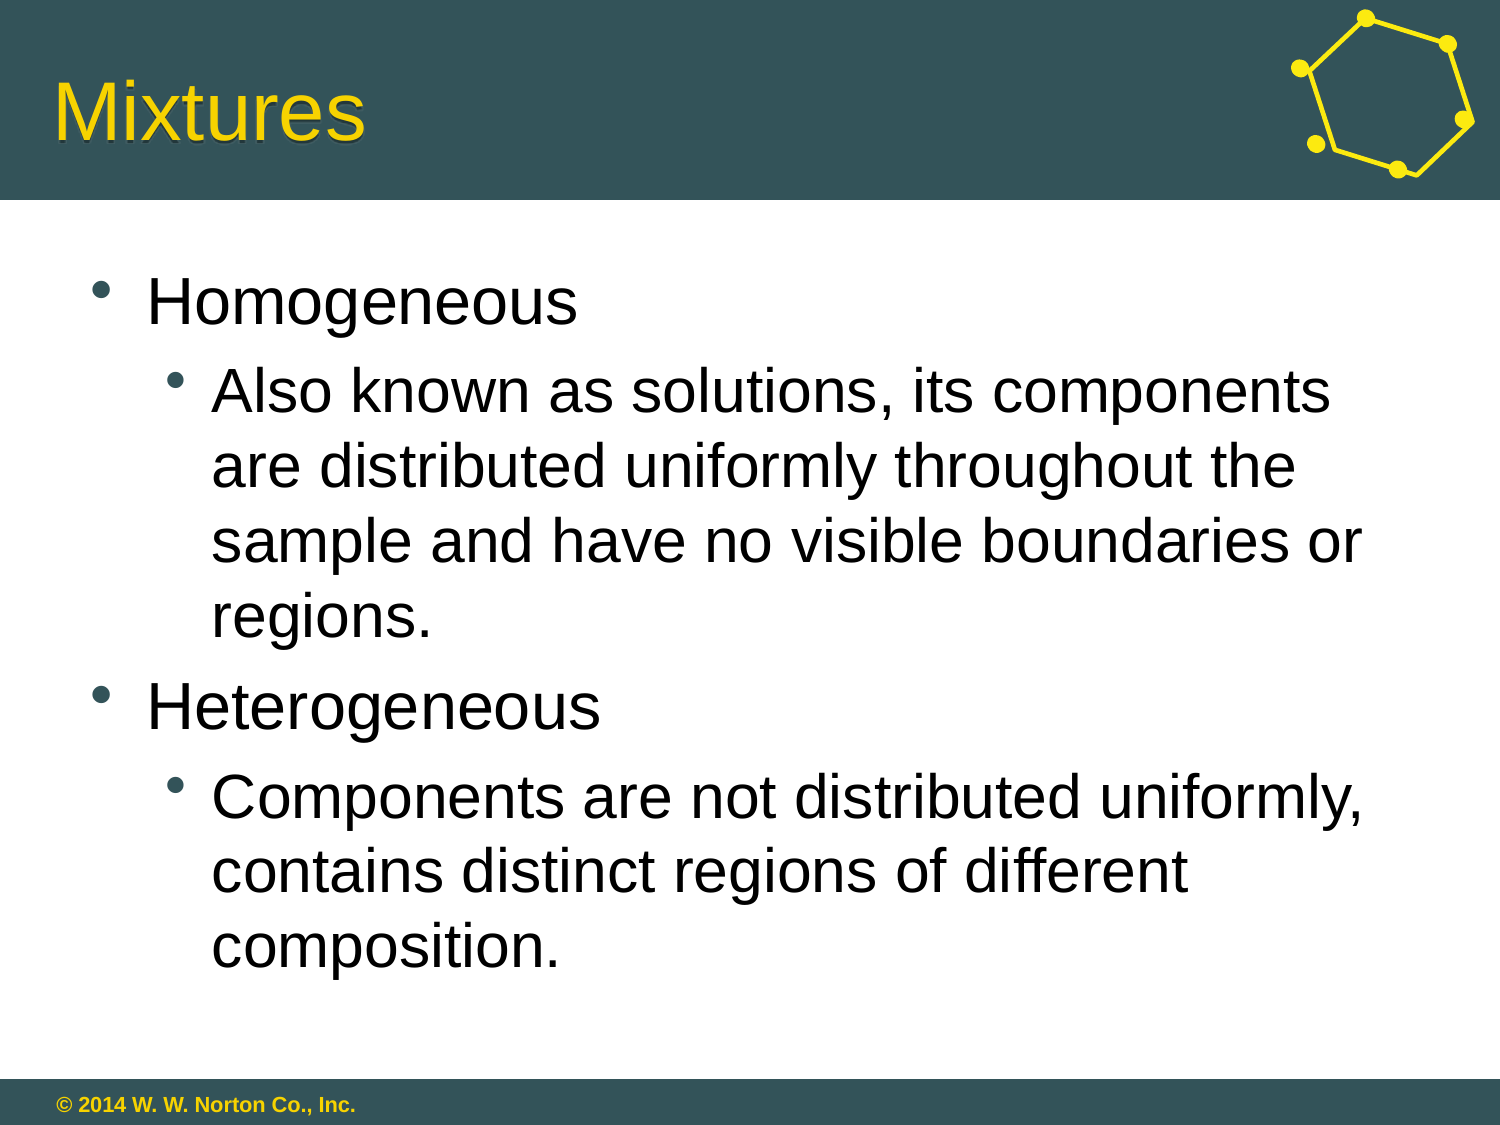

# Mixtures
Homogeneous
Also known as solutions, its components are distributed uniformly throughout the sample and have no visible boundaries or regions.
Heterogeneous
Components are not distributed uniformly, contains distinct regions of different composition.